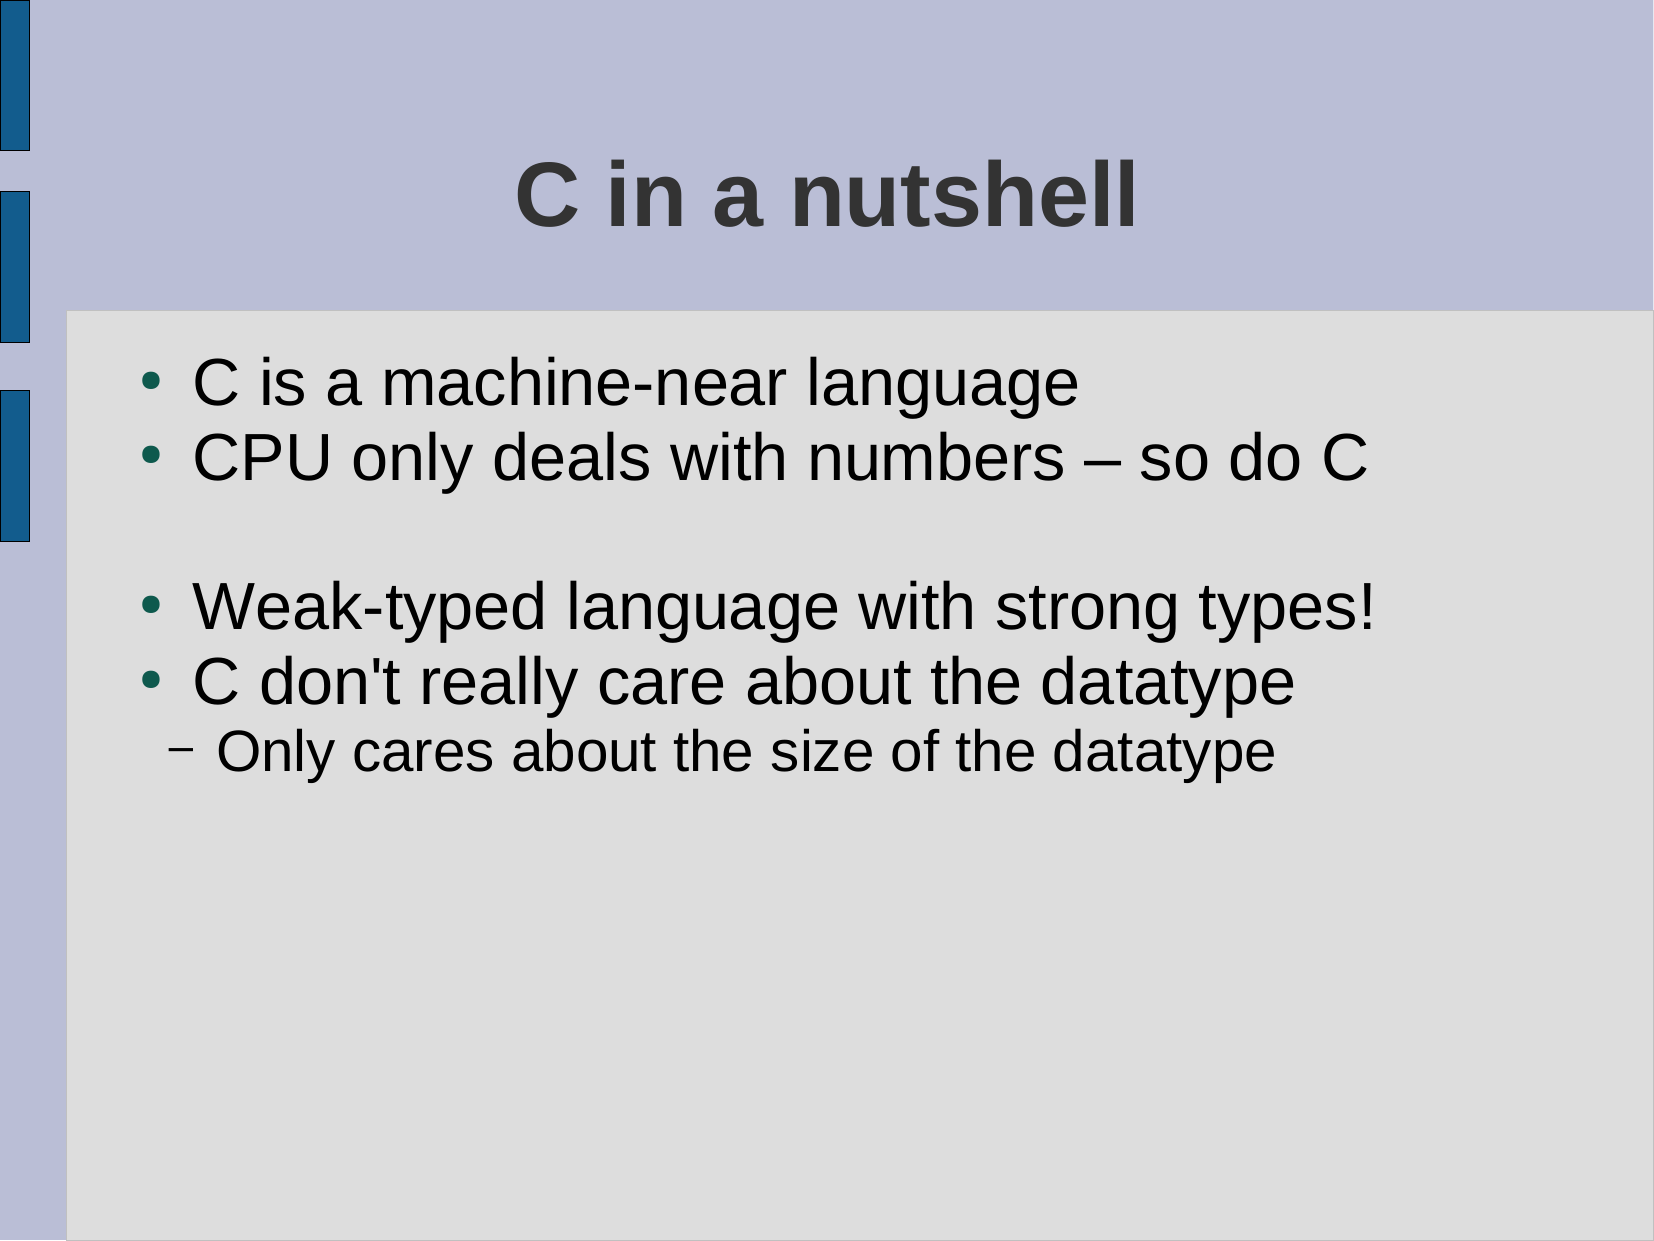

# C in a nutshell
C is a machine-near language
CPU only deals with numbers – so do C
Weak-typed language with strong types!
C don't really care about the datatype
Only cares about the size of the datatype